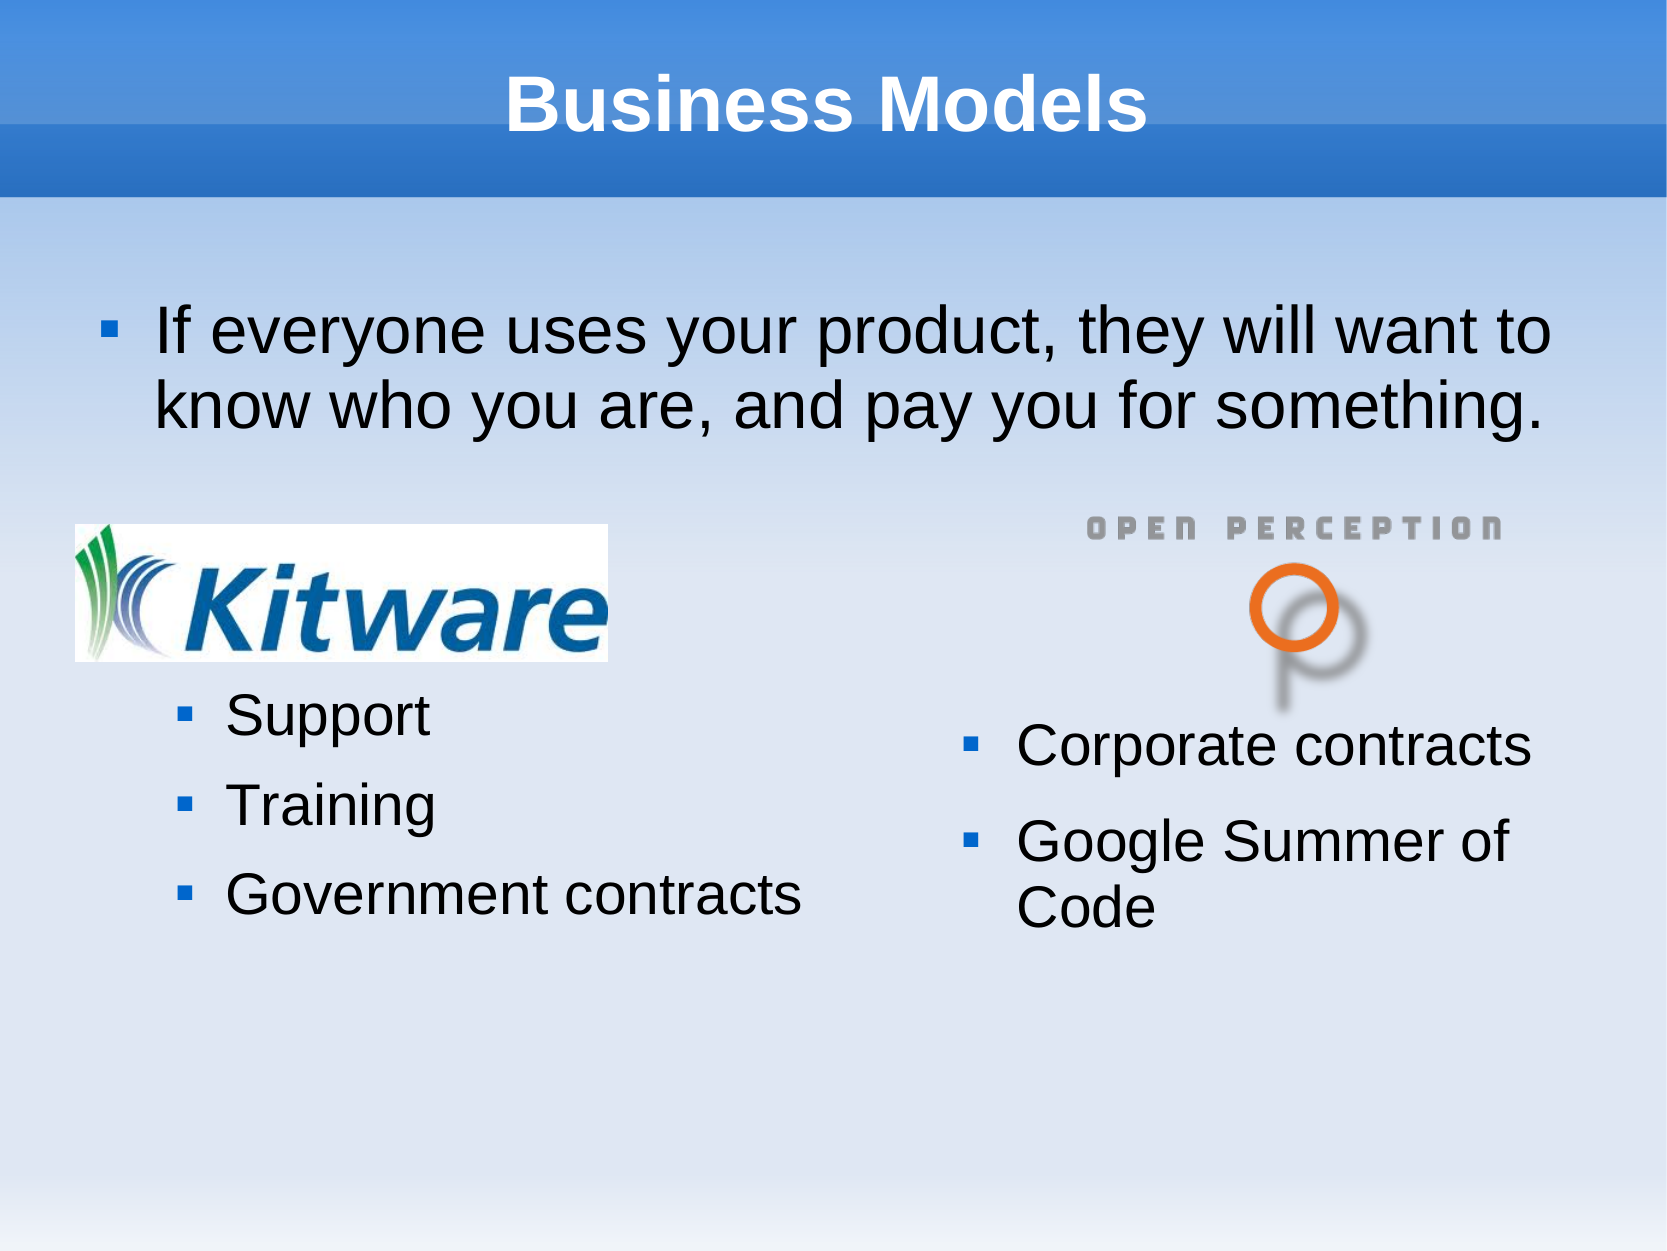

# Business Models
If everyone uses your product, they will want to know who you are, and pay you for something.
Support
Training
Government contracts
Corporate contracts
Google Summer of Code